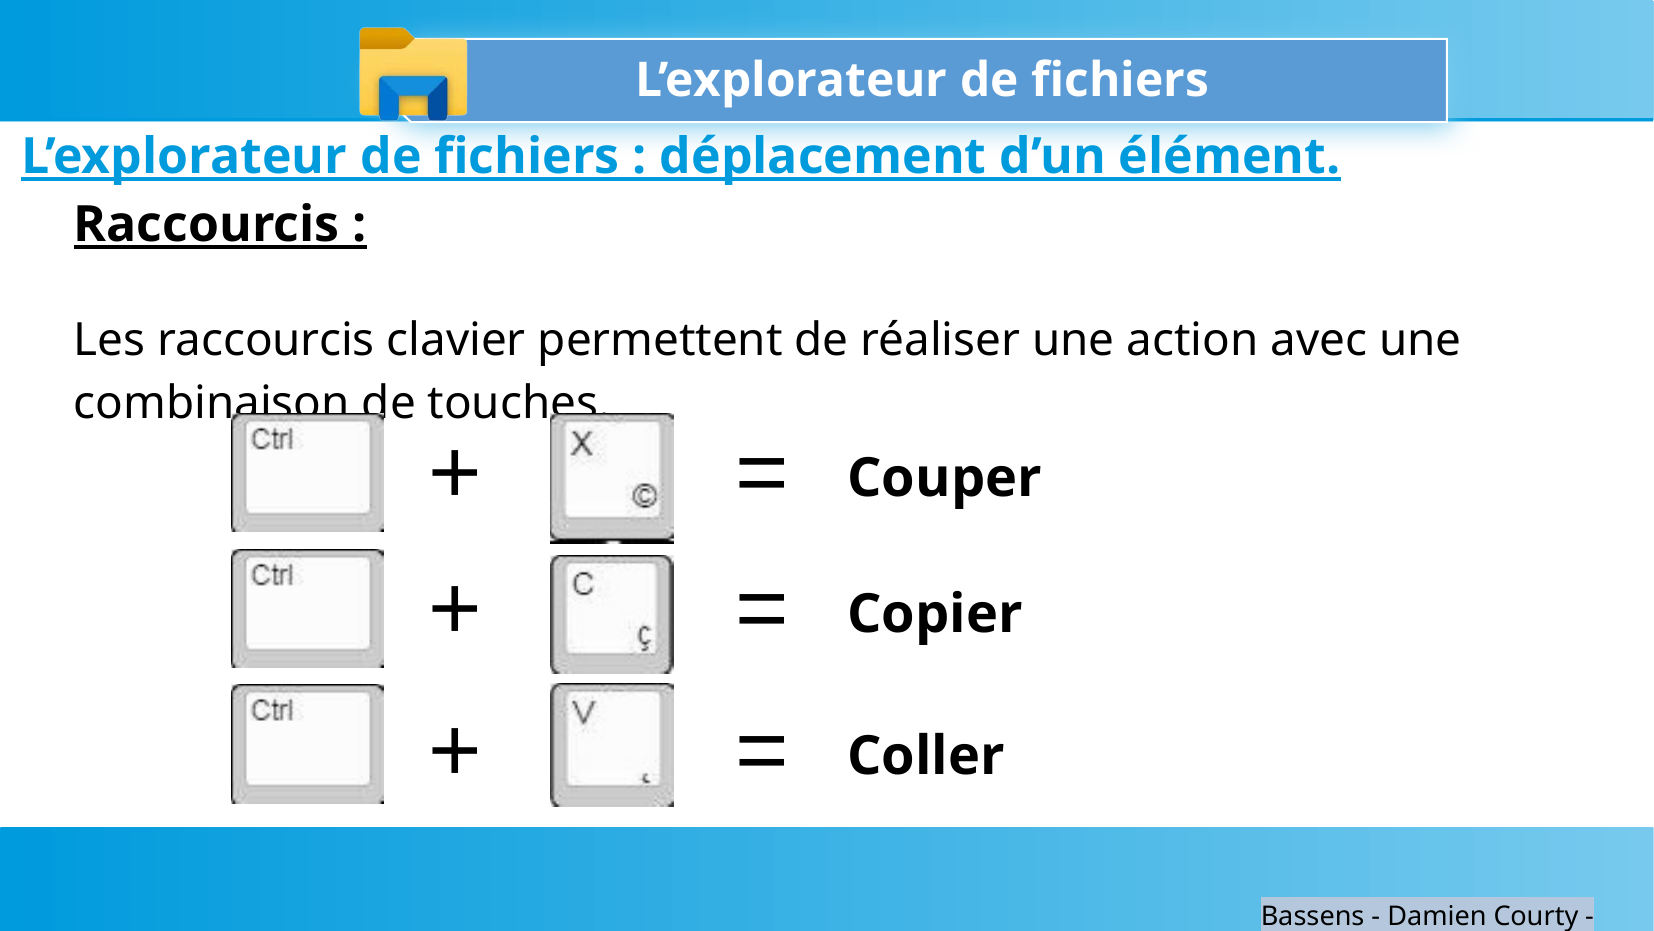

L’explorateur de fichiers
L’explorateur de fichiers : déplacement d’un élément.
Raccourcis :
Les raccourcis clavier permettent de réaliser une action avec une combinaison de touches.
+
=
Couper
+
=
Copier
+
=
Coller
Bassens - Damien Courty - 2024